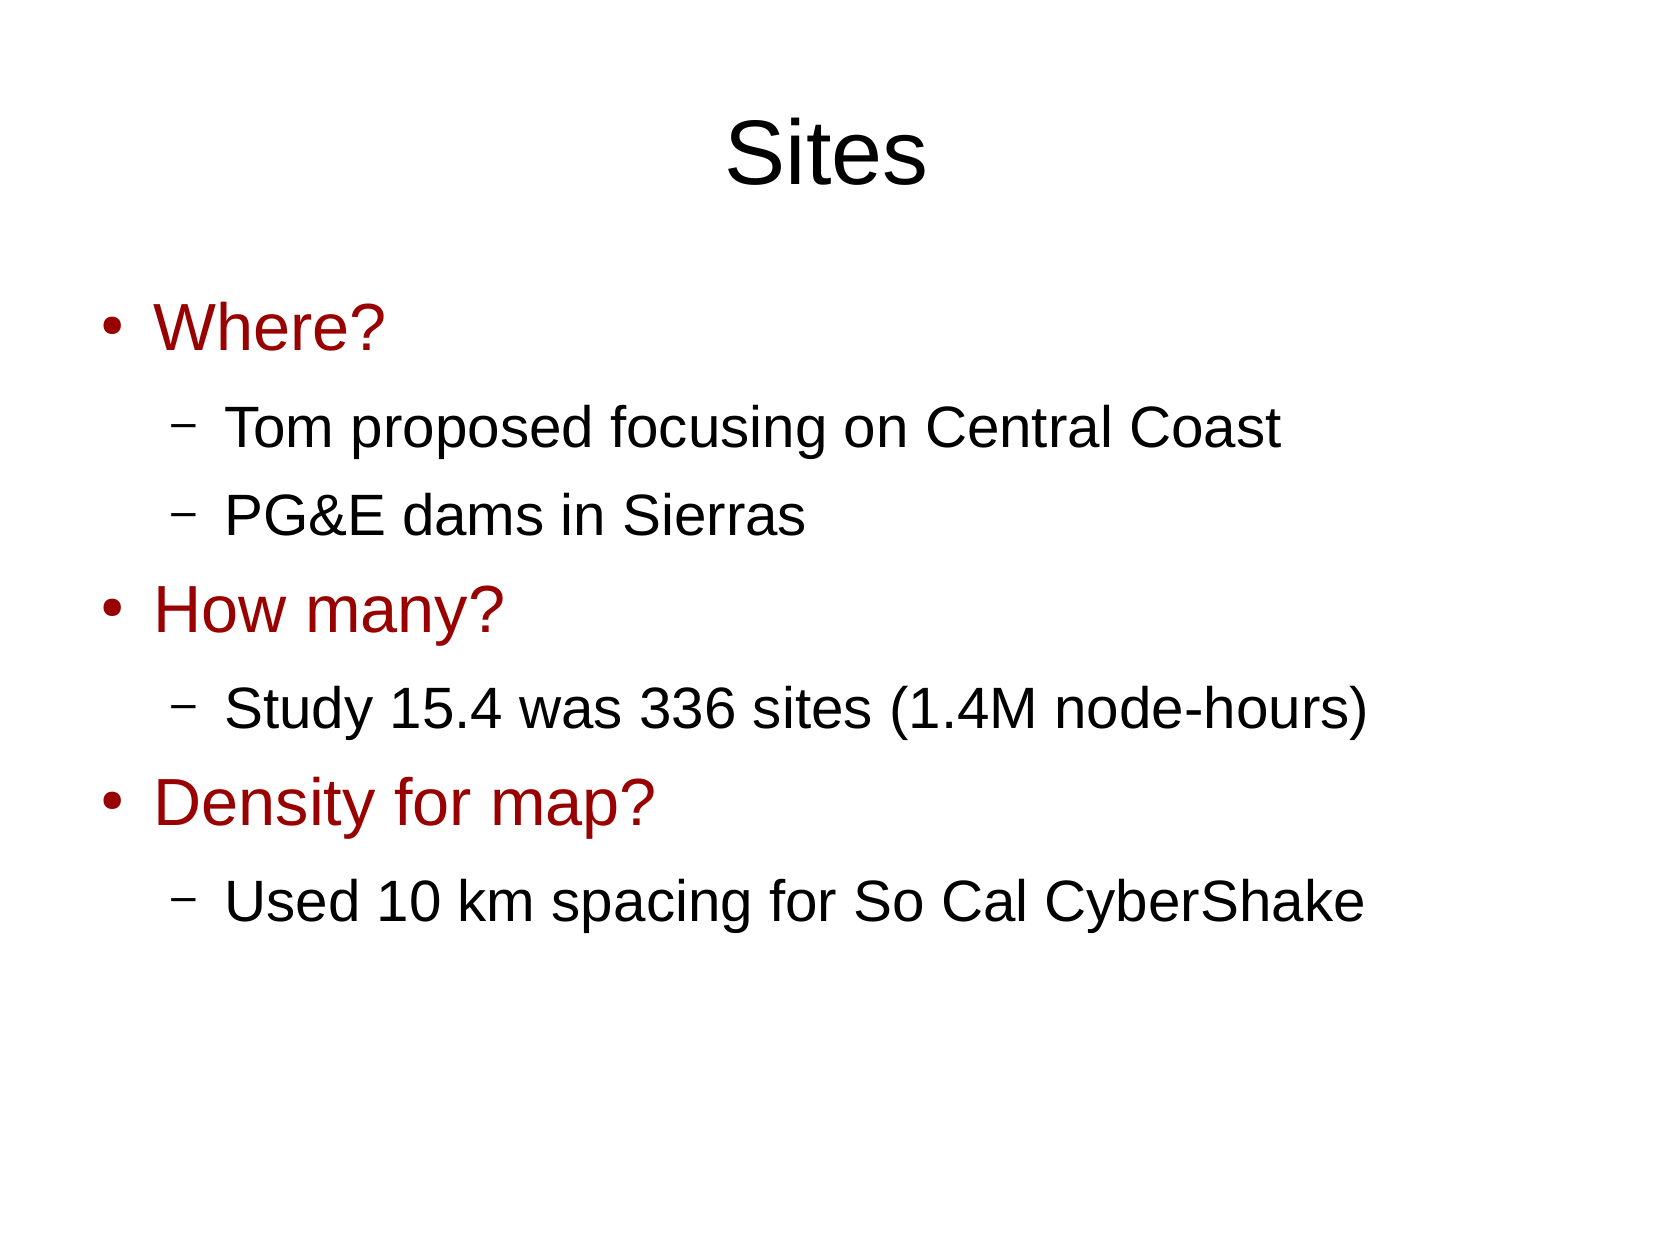

# Sites
Where?
Tom proposed focusing on Central Coast
PG&E dams in Sierras
How many?
Study 15.4 was 336 sites (1.4M node-hours)
Density for map?
Used 10 km spacing for So Cal CyberShake